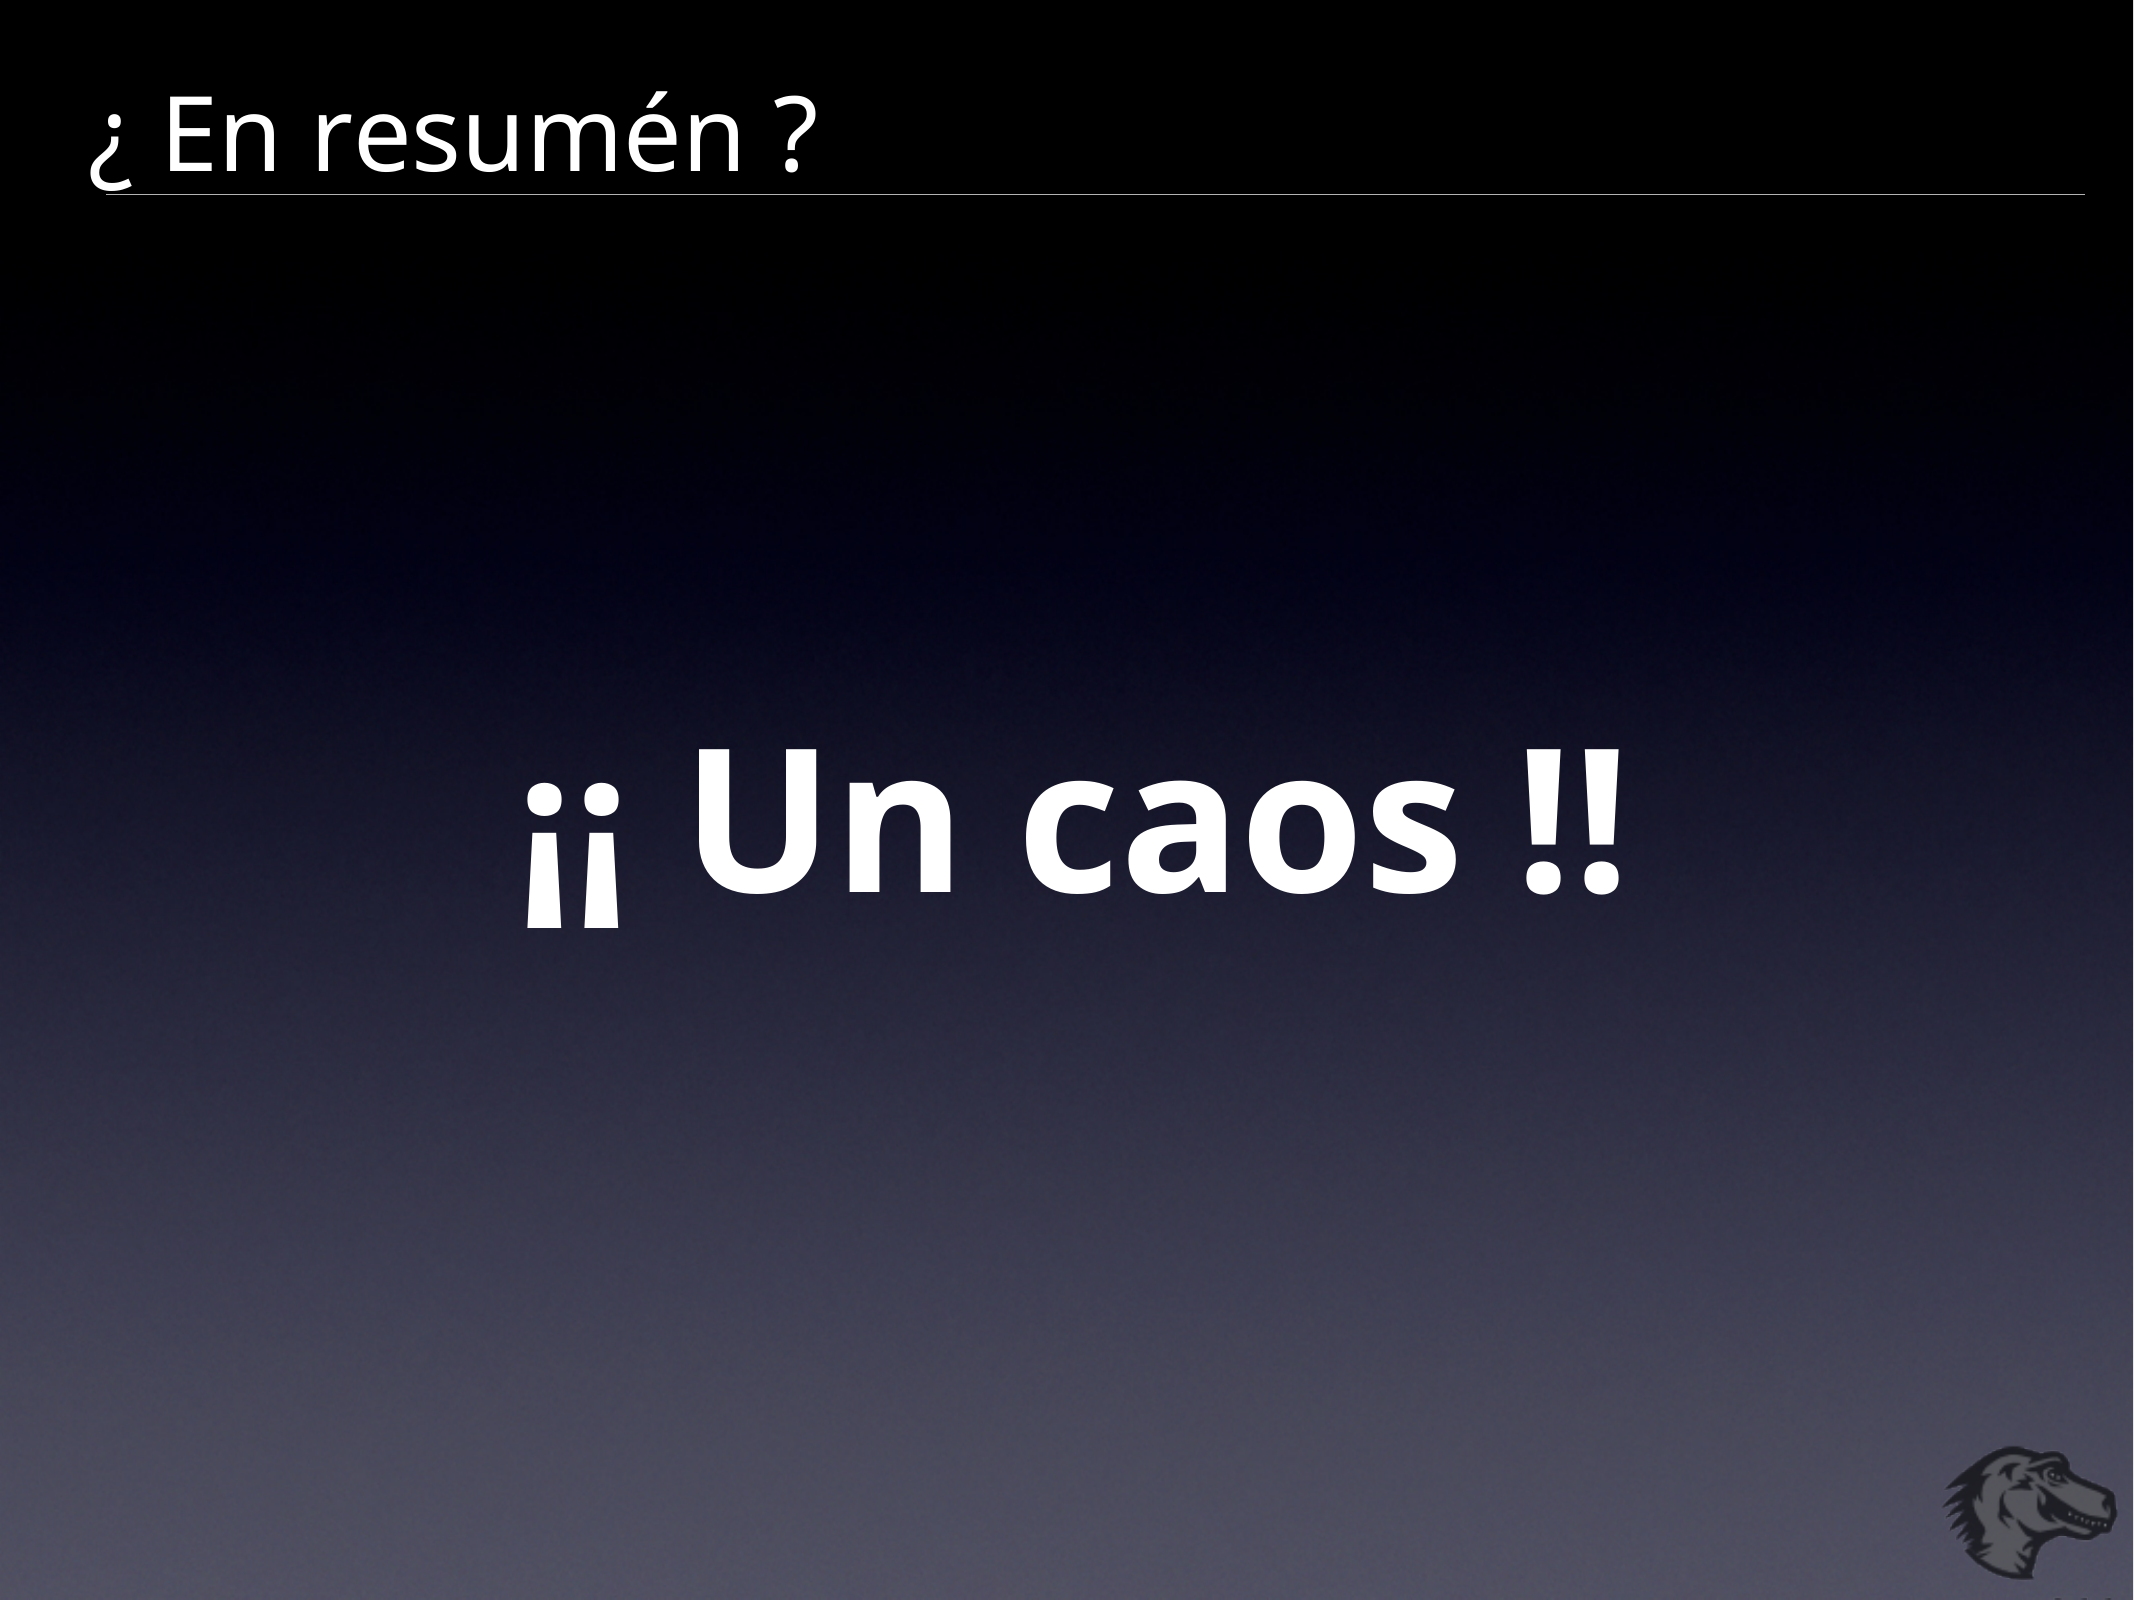

¿ En resumén ?
¡¡ Un caos !!